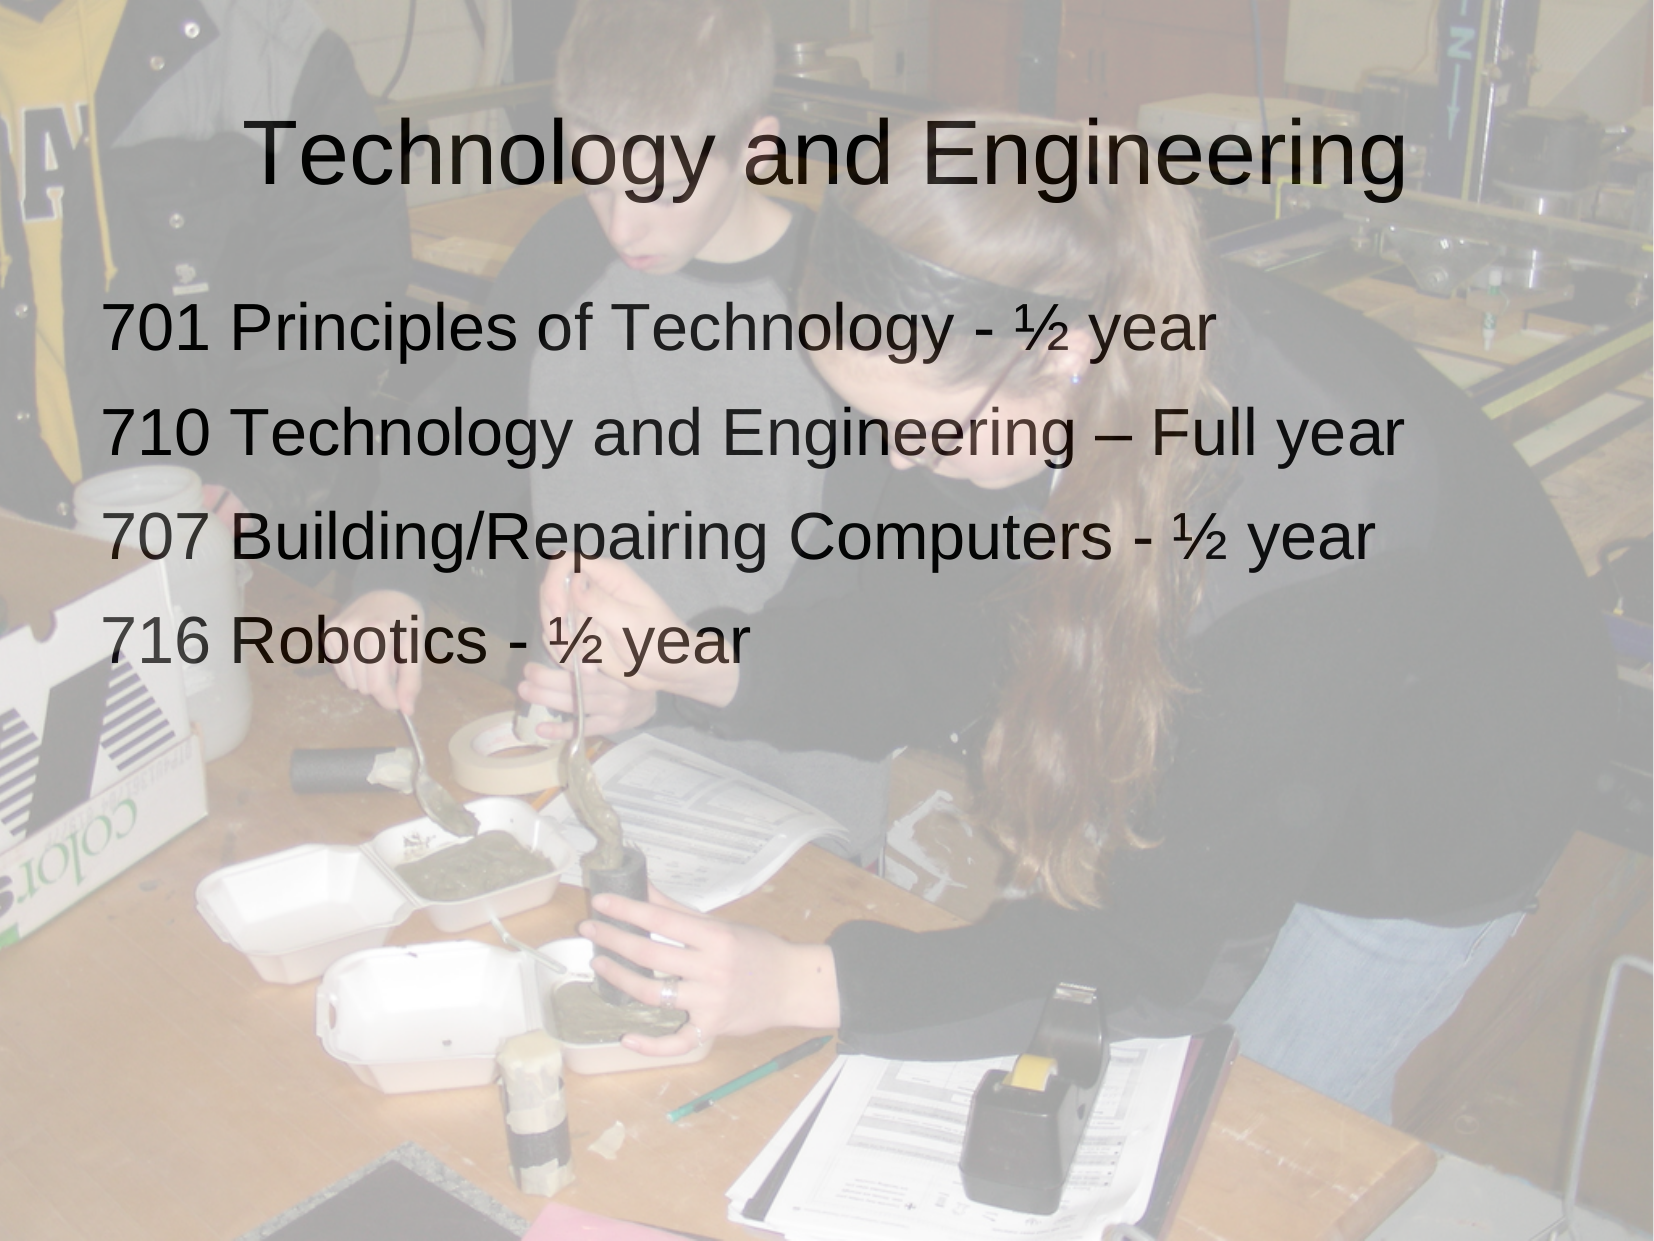

# Technology and Engineering
701 Principles of Technology - ½ year
710 Technology and Engineering – Full year
707 Building/Repairing Computers - ½ year
716 Robotics - ½ year